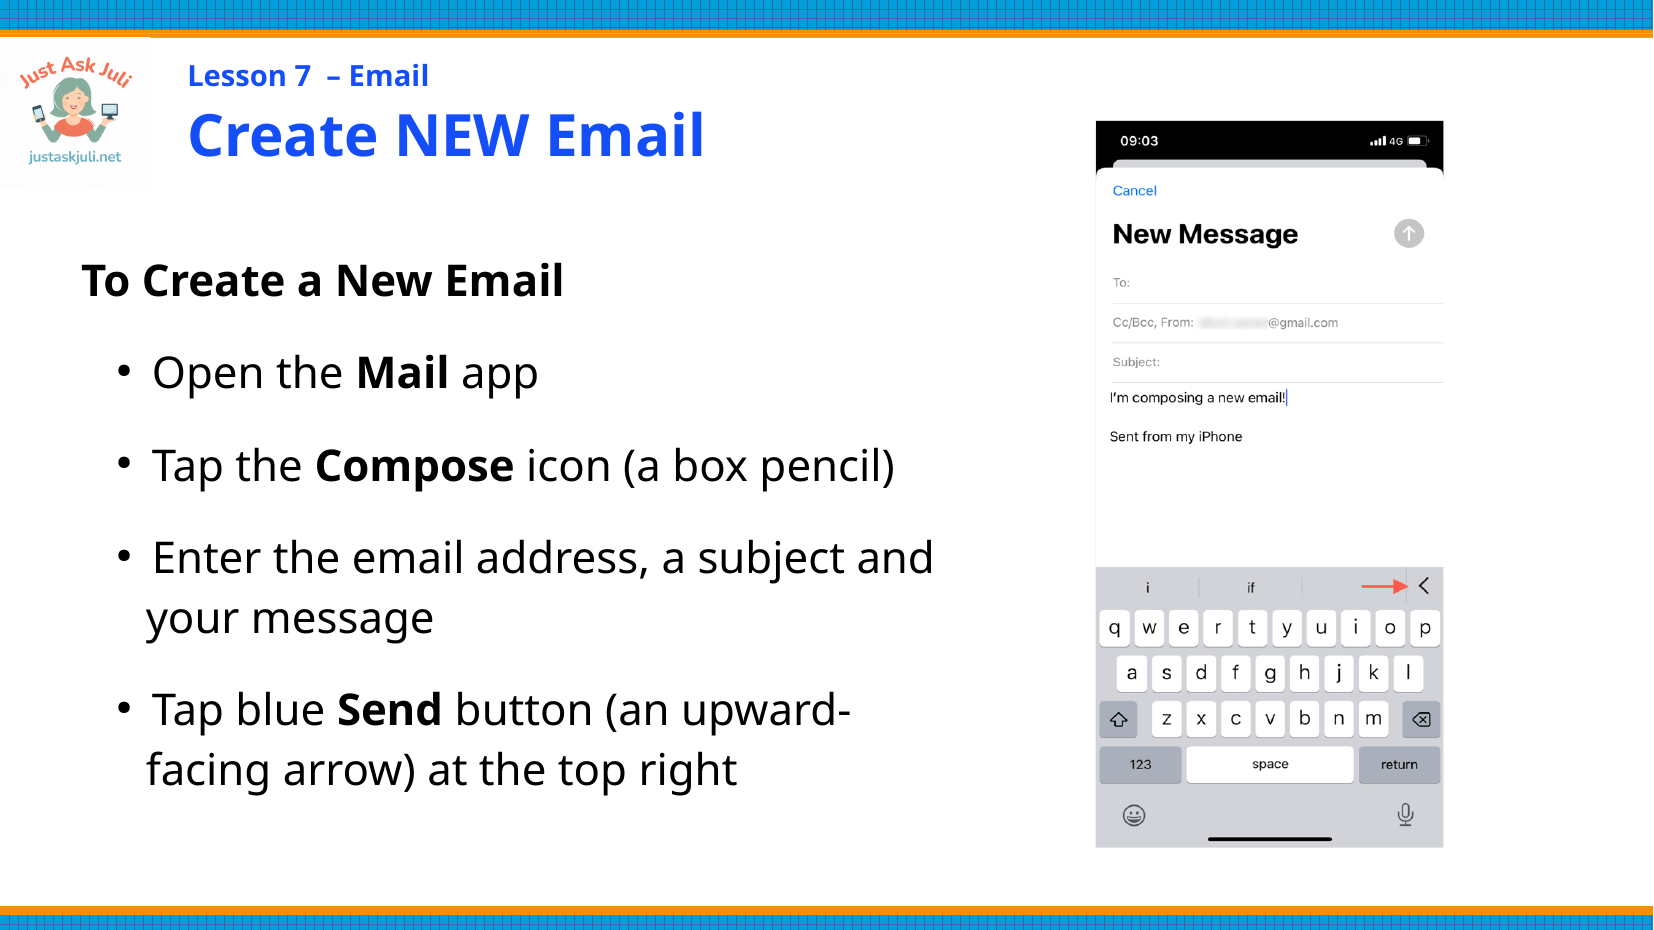

Lesson 7 – Email
Create NEW Email
To Create a New Email
Open the Mail app
Tap the Compose icon (a box pencil)
Enter the email address, a subject and your message
Tap blue Send button (an upward-facing arrow) at the top right